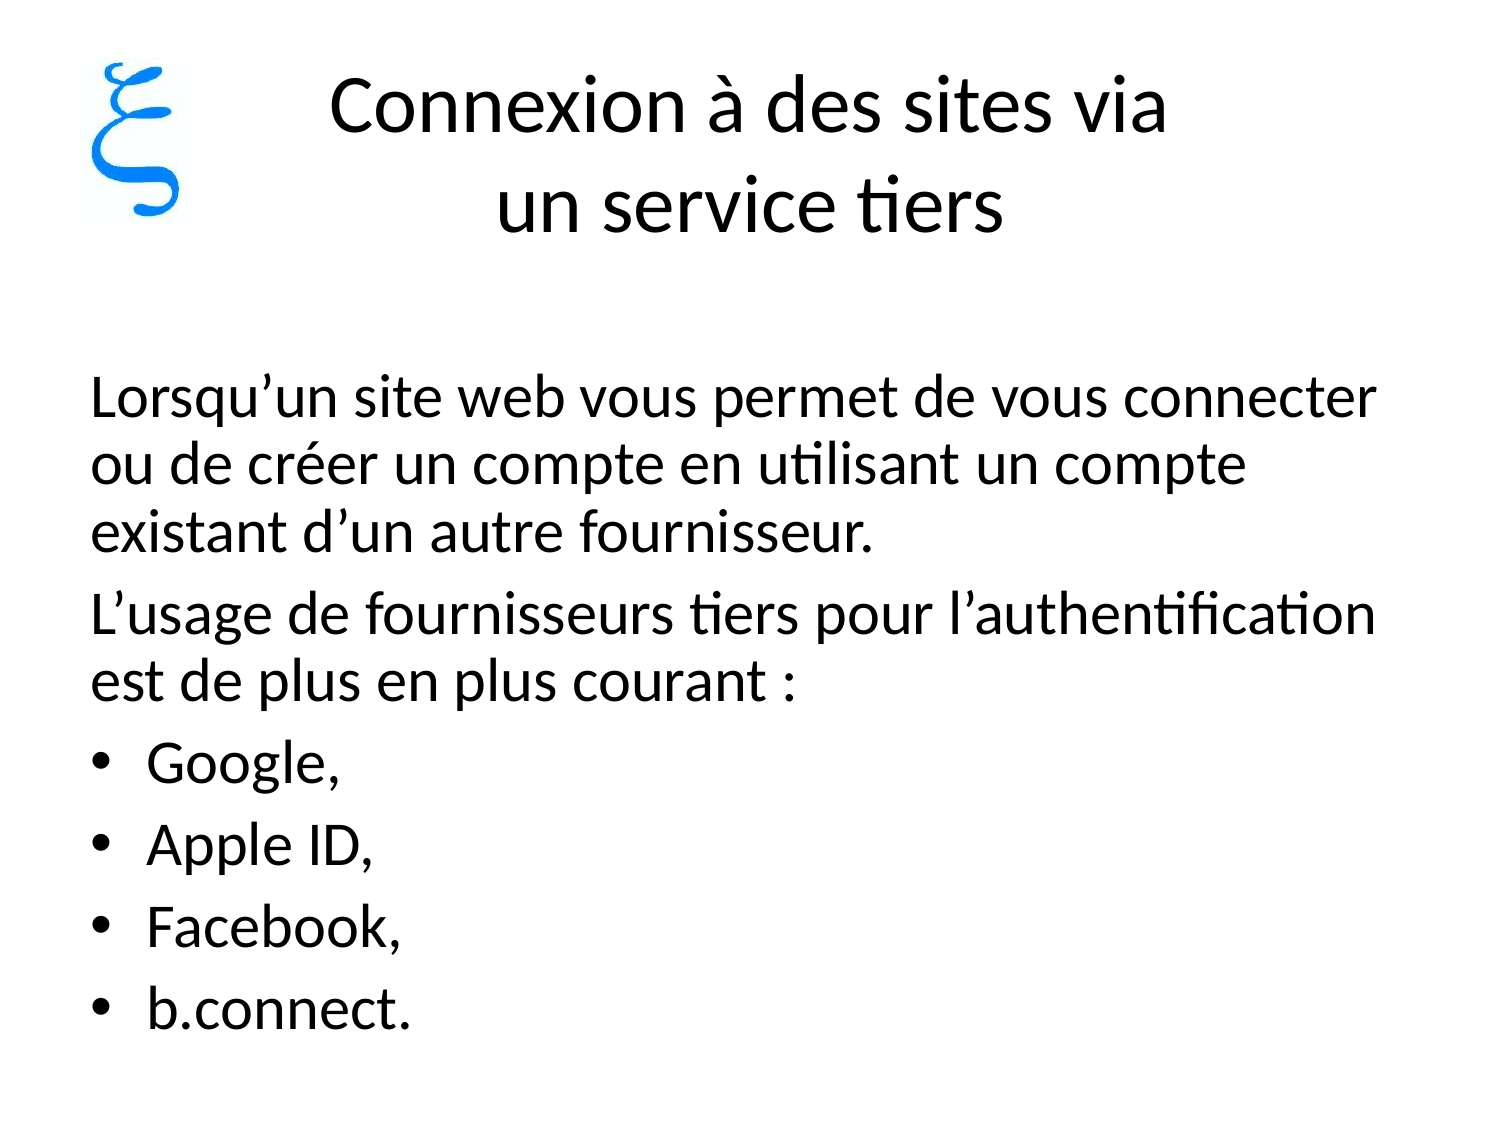

Connexion à des sites via
un service tiers
# Lorsqu’un site web vous permet de vous connecter ou de créer un compte en utilisant un compte existant d’un autre fournisseur.
L’usage de fournisseurs tiers pour l’authentification est de plus en plus courant :
Google,
Apple ID,
Facebook,
b.connect.